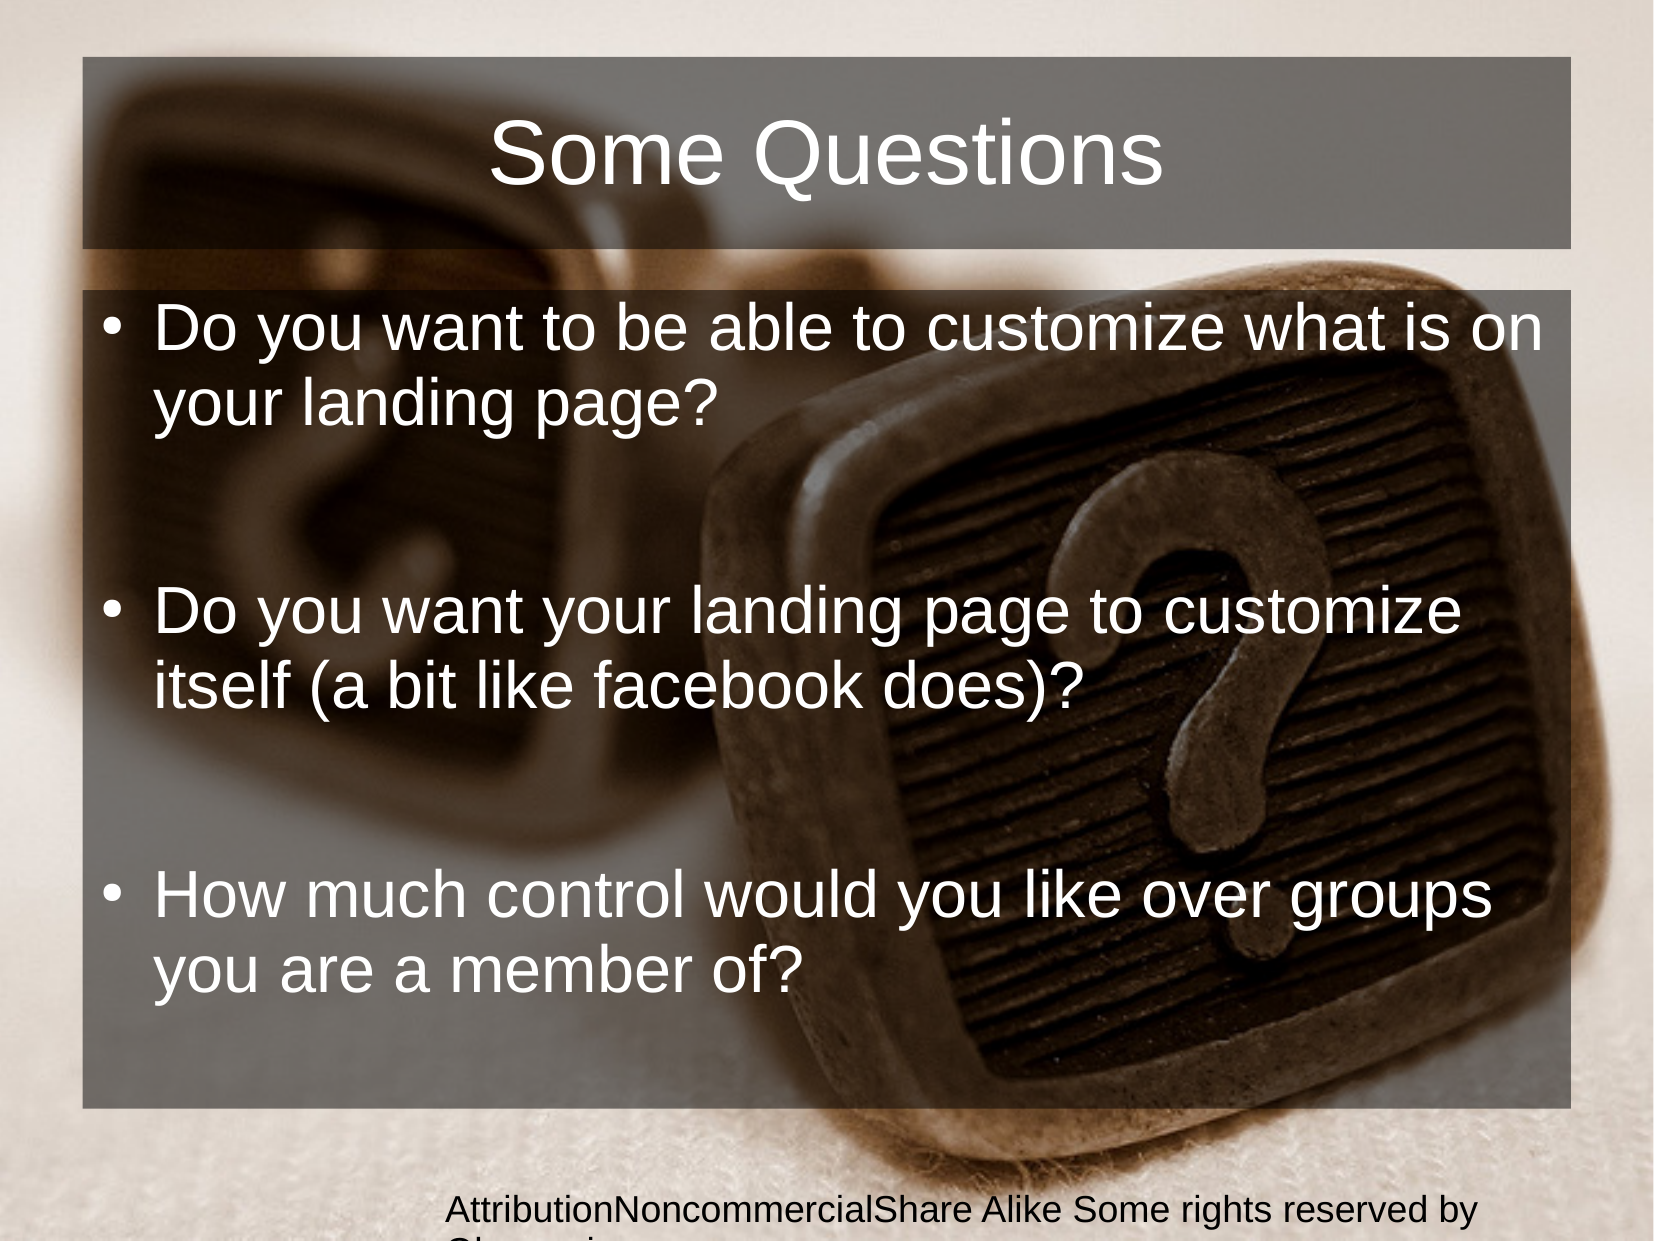

# Some Questions
Do you want to be able to customize what is on your landing page?
Do you want your landing page to customize itself (a bit like facebook does)?
How much control would you like over groups you are a member of?
AttributionNoncommercialShare Alike Some rights reserved by Oberazzi